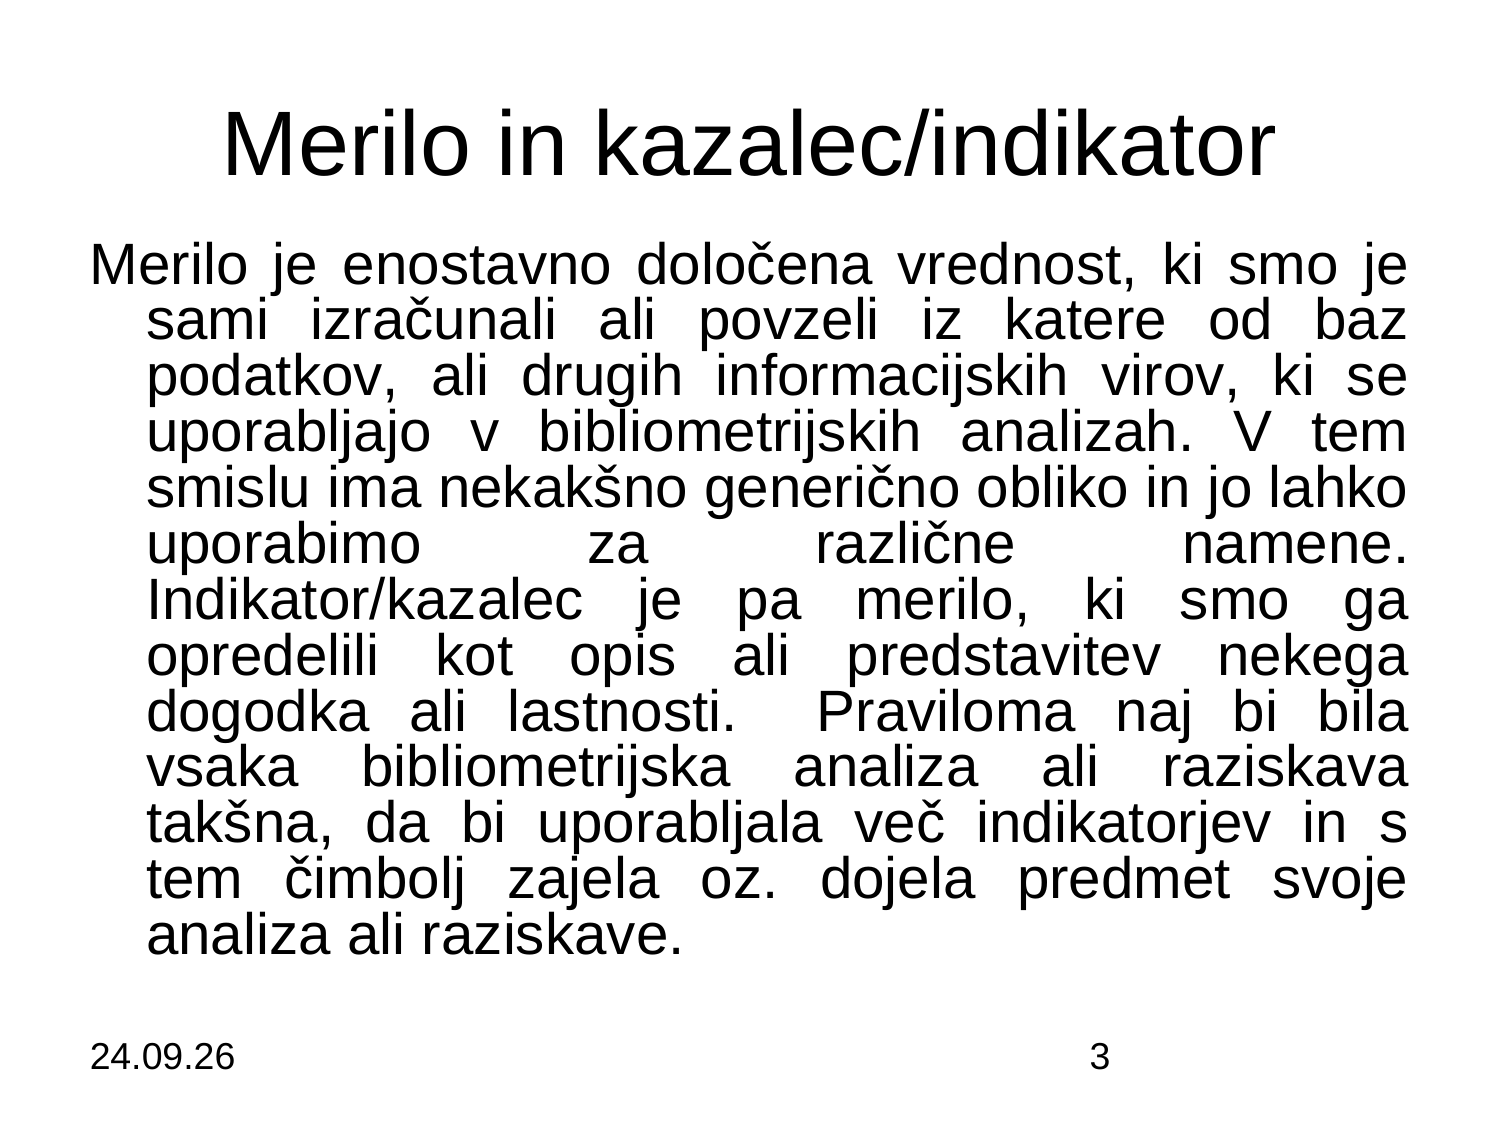

# Merilo in kazalec/indikator
Merilo je enostavno določena vrednost, ki smo je sami izračunali ali povzeli iz katere od baz podatkov, ali drugih informacijskih virov, ki se uporabljajo v bibliometrijskih analizah. V tem smislu ima nekakšno generično obliko in jo lahko uporabimo za različne namene. Indikator/kazalec je pa merilo, ki smo ga opredelili kot opis ali predstavitev nekega dogodka ali lastnosti. Praviloma naj bi bila vsaka bibliometrijska analiza ali raziskava takšna, da bi uporabljala več indikatorjev in s tem čimbolj zajela oz. dojela predmet svoje analiza ali raziskave.
3